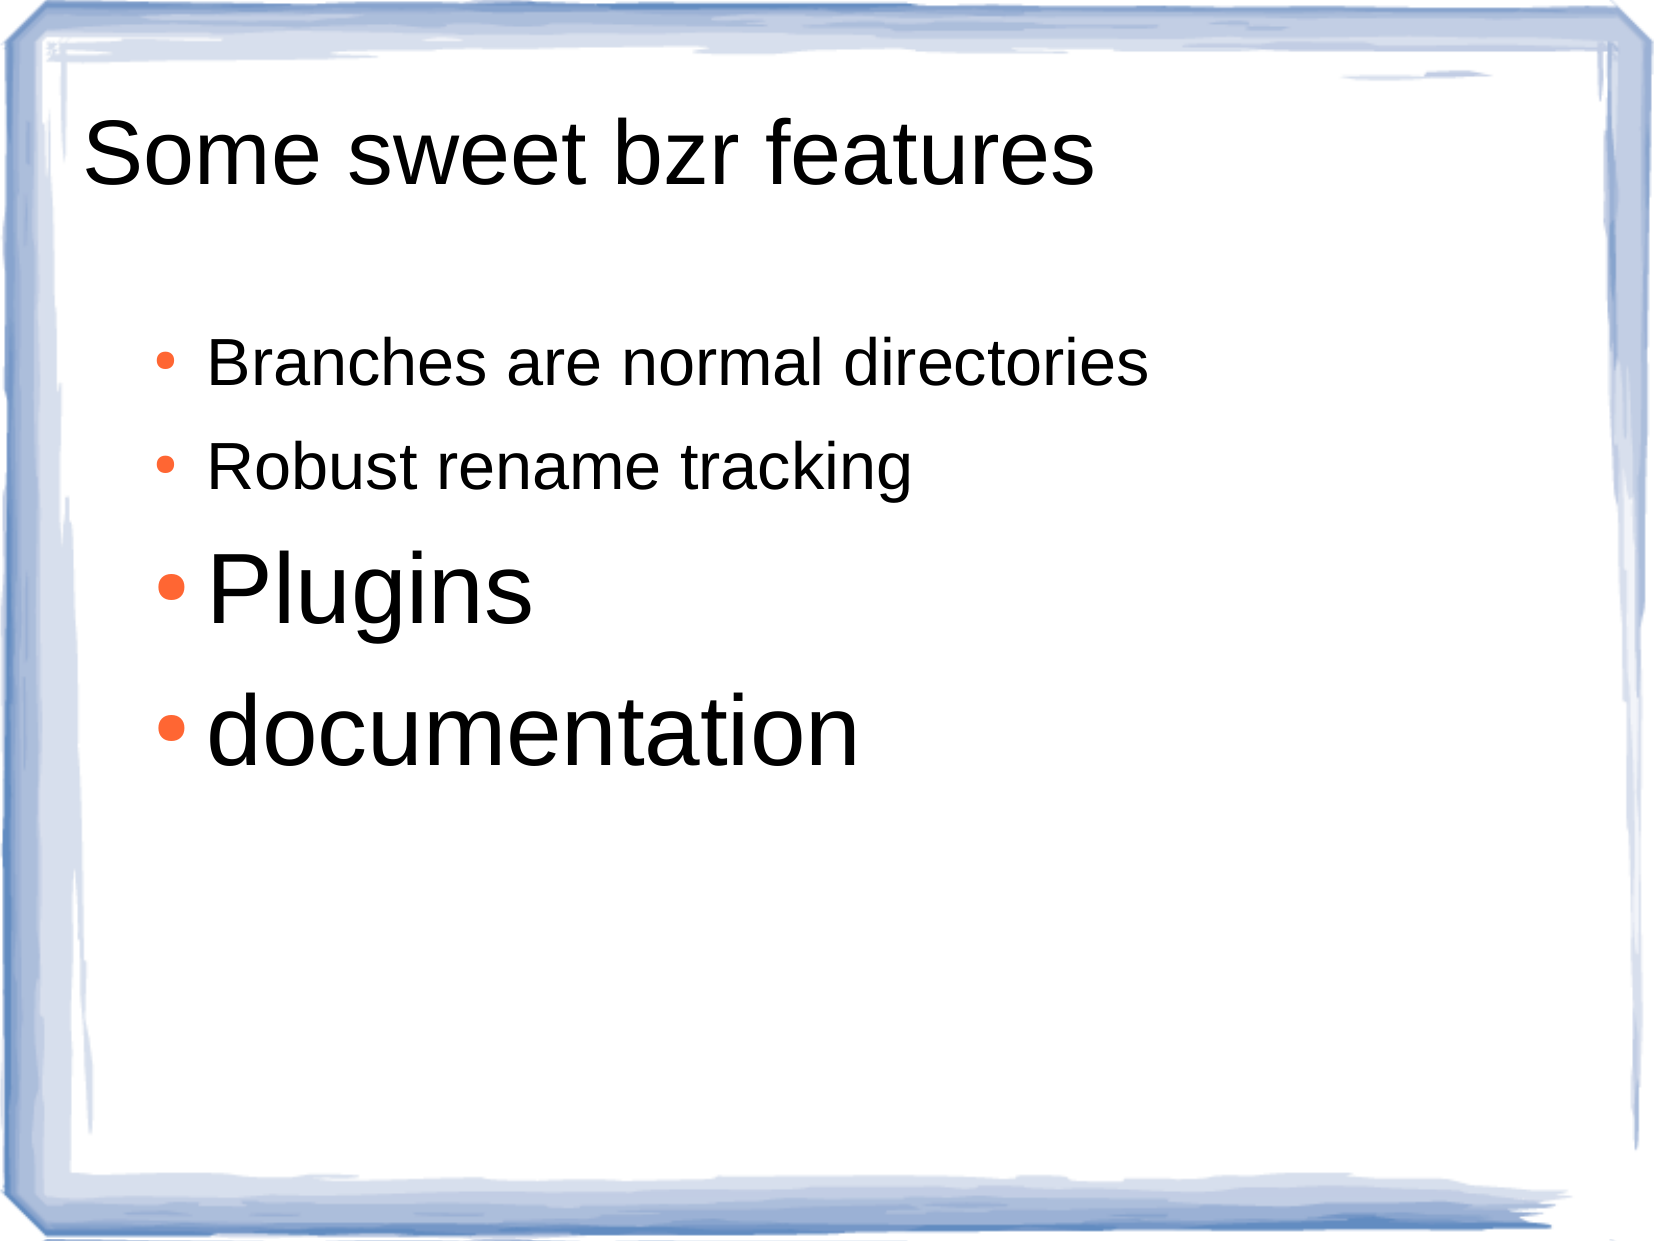

# Some sweet bzr features
Branches are normal directories
Robust rename tracking
Plugins
documentation